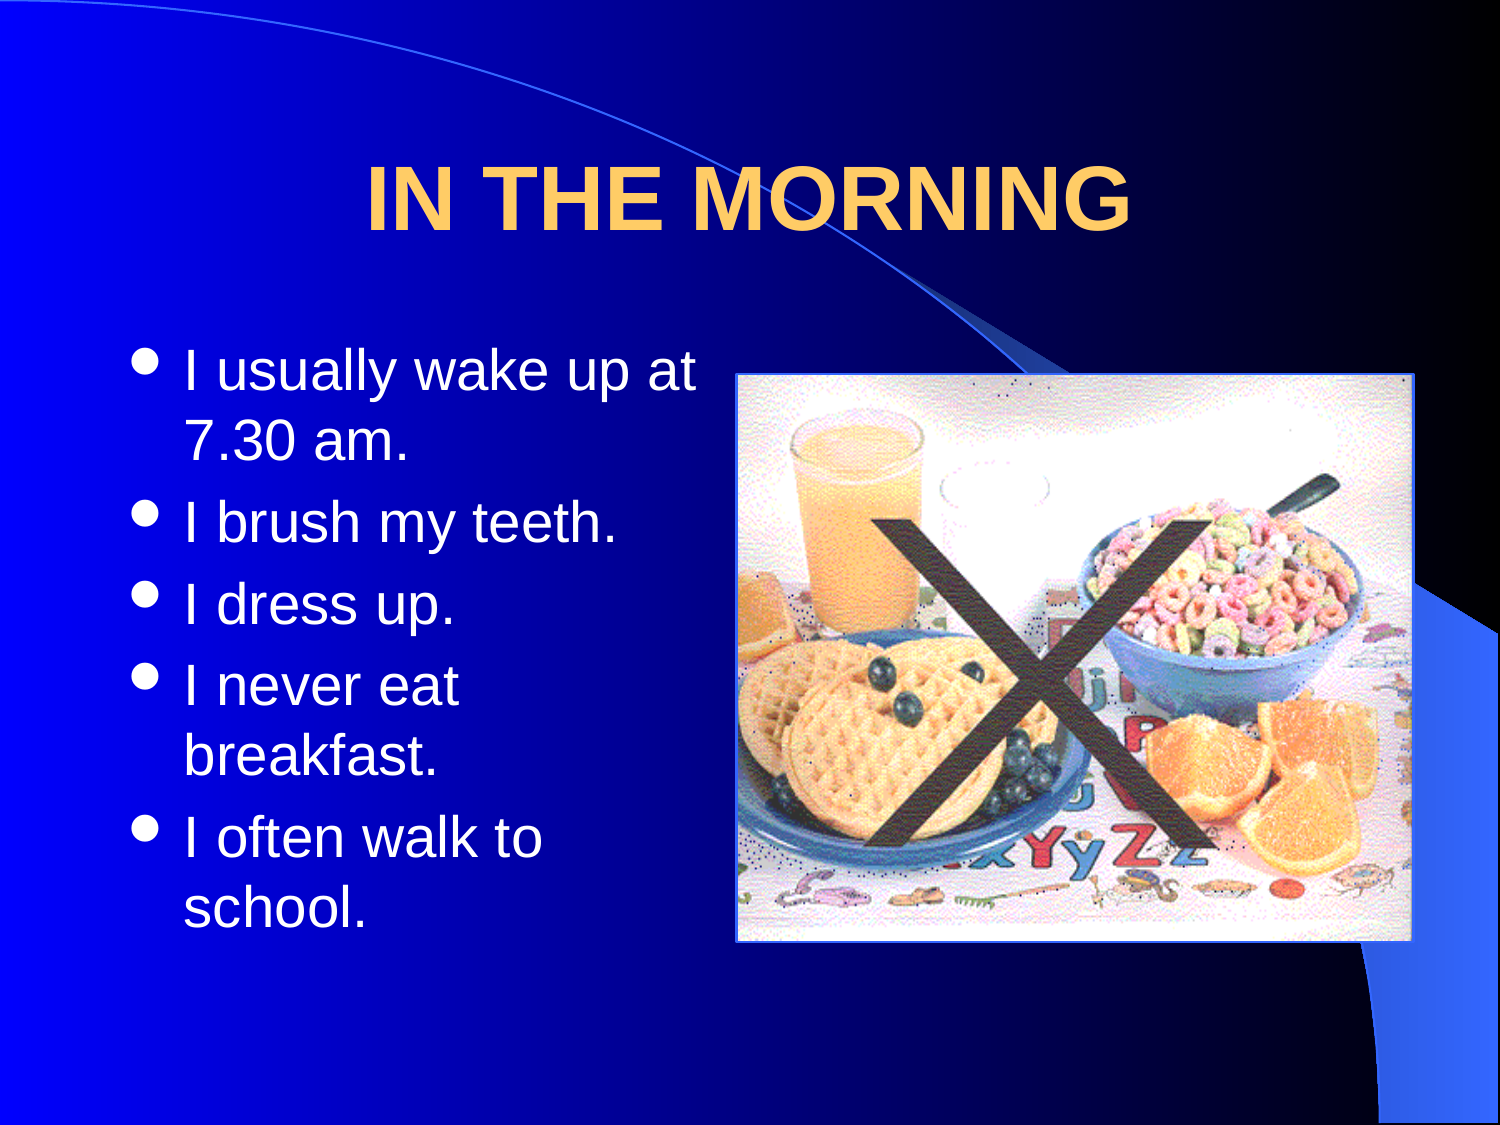

# IN THE MORNING
I usually wake up at 7.30 am.
I brush my teeth.
I dress up.
I never eat breakfast.
I often walk to school.